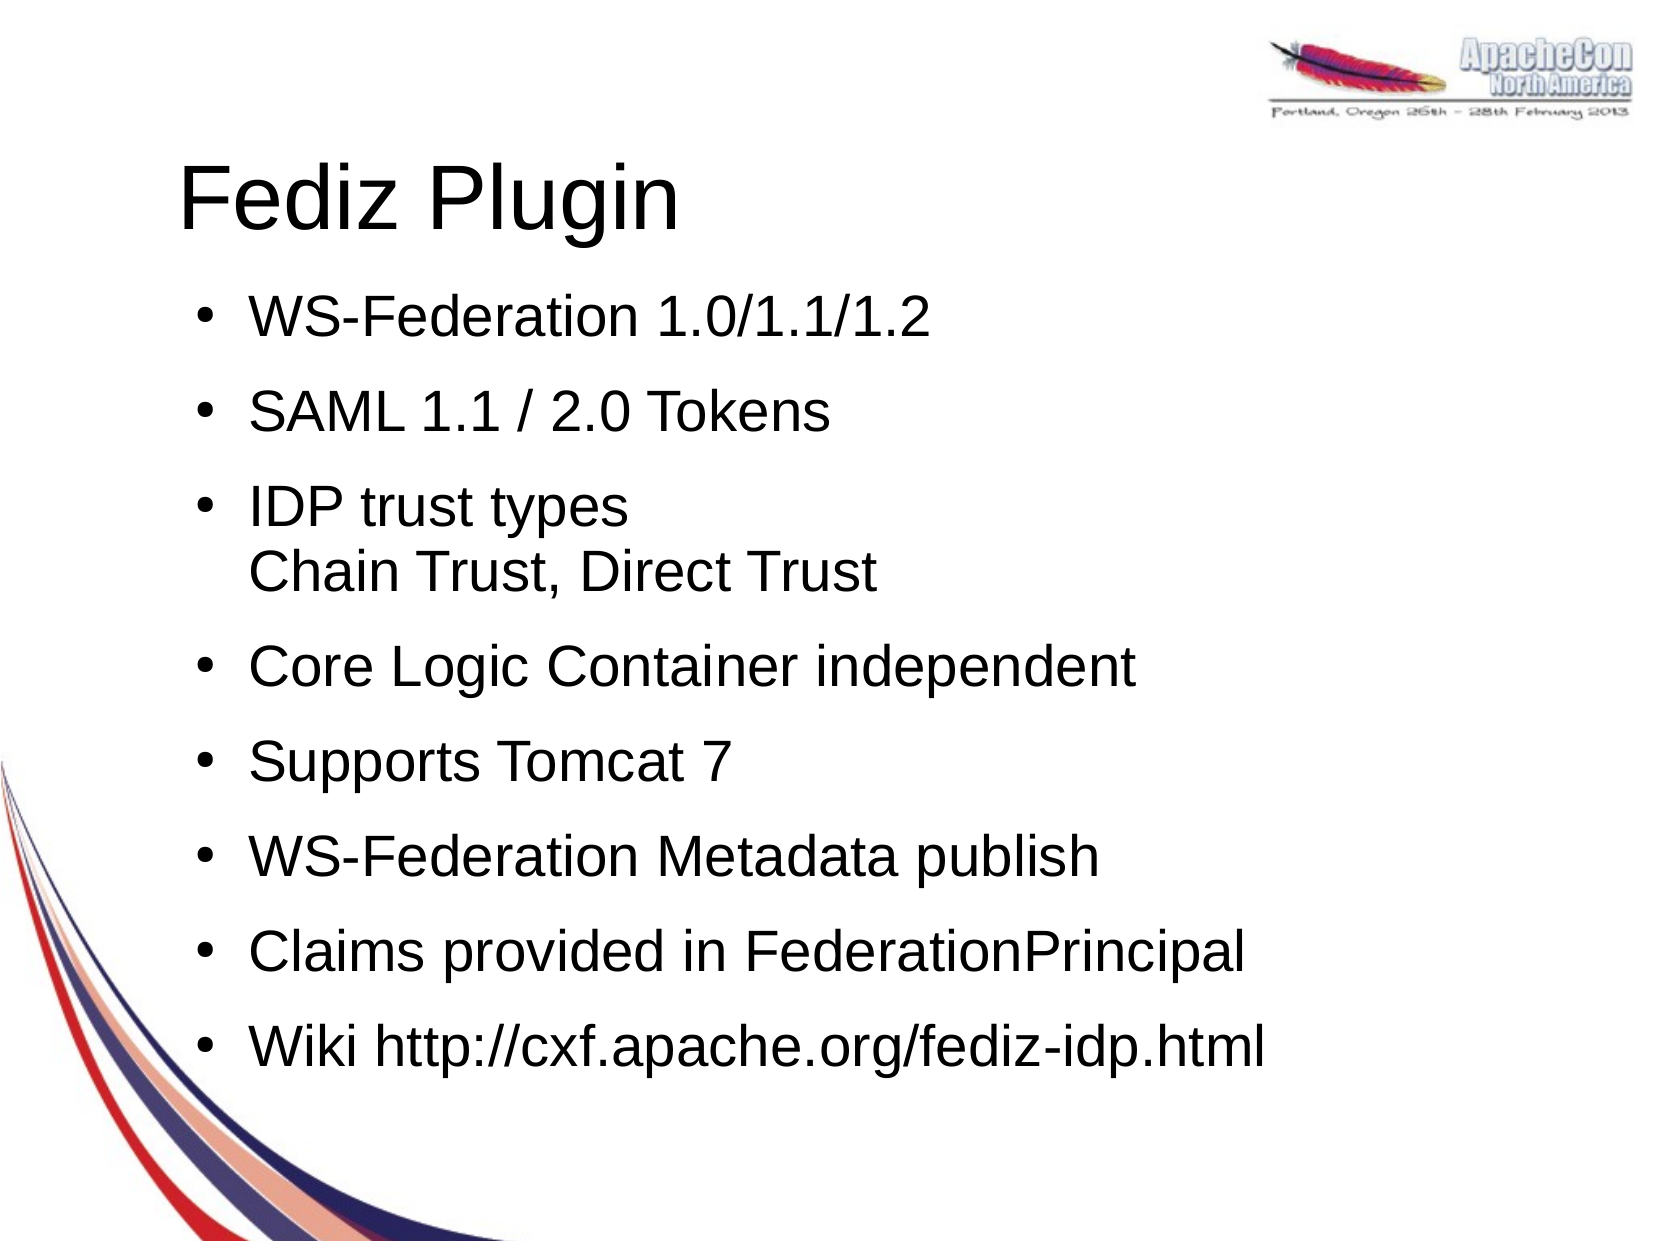

# Fediz Plugin
WS-Federation 1.0/1.1/1.2
SAML 1.1 / 2.0 Tokens
IDP trust types
Chain Trust, Direct Trust
Core Logic Container independent
Supports Tomcat 7
WS-Federation Metadata publish
Claims provided in FederationPrincipal
Wiki http://cxf.apache.org/fediz-idp.html